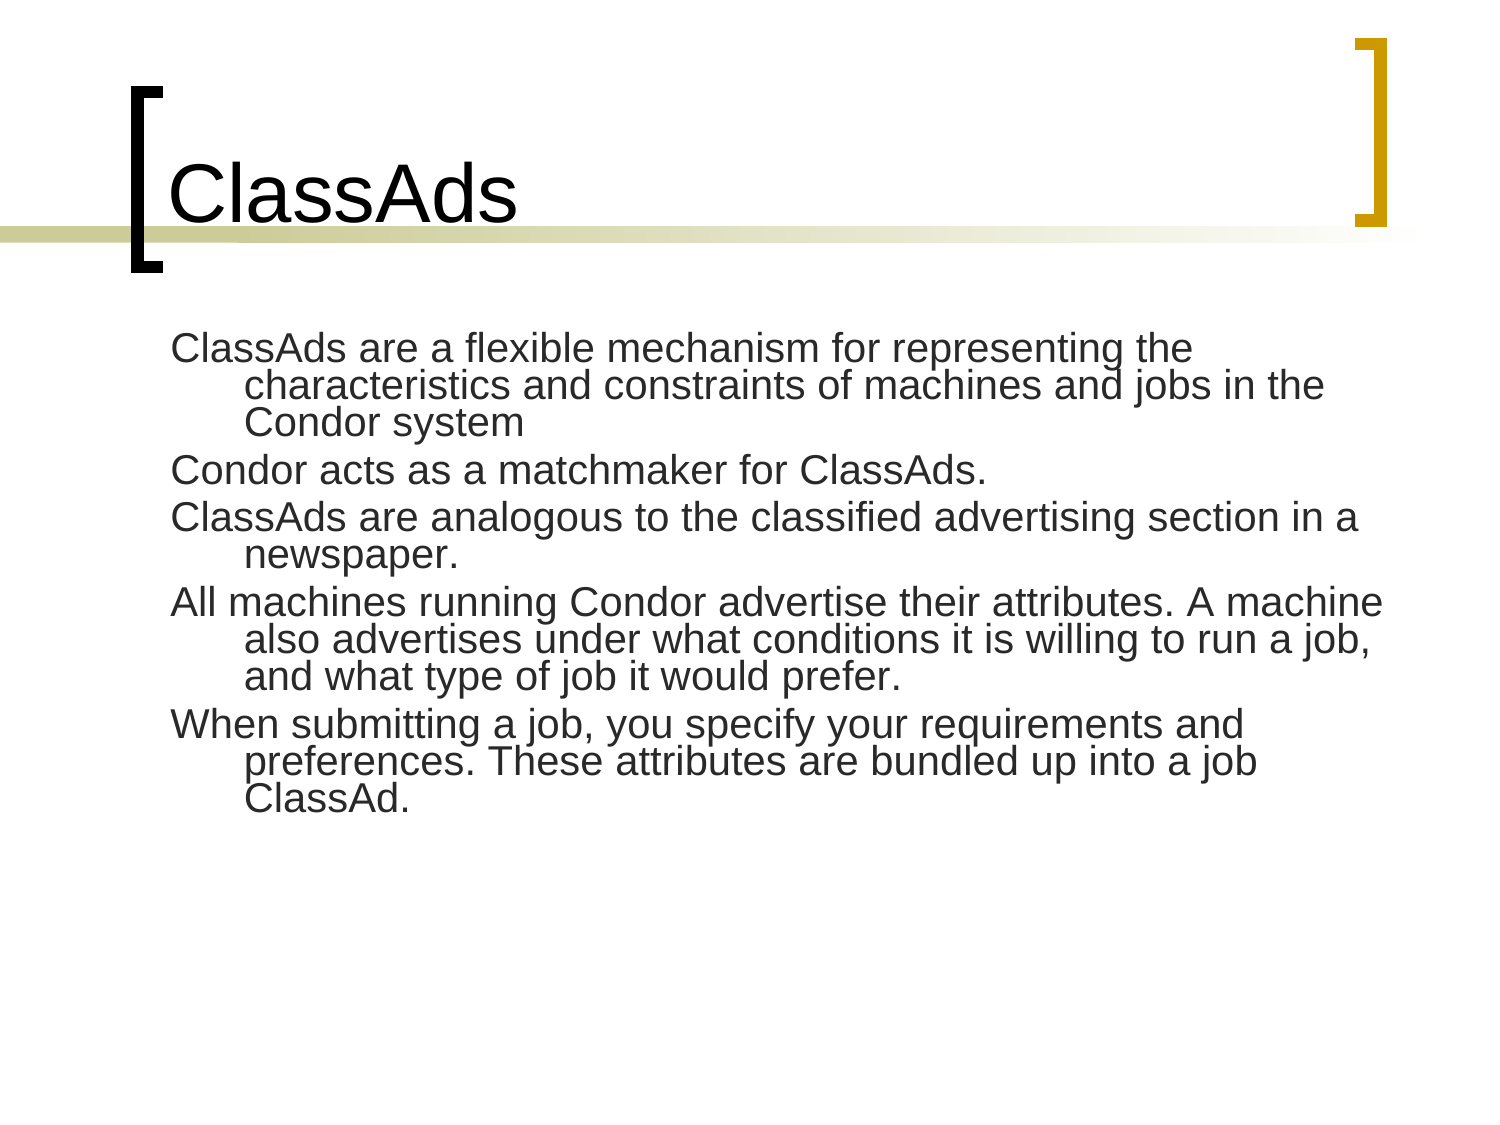

# ClassAds
ClassAds are a flexible mechanism for representing the characteristics and constraints of machines and jobs in the Condor system
Condor acts as a matchmaker for ClassAds.
ClassAds are analogous to the classified advertising section in a newspaper.
All machines running Condor advertise their attributes. A machine also advertises under what conditions it is willing to run a job, and what type of job it would prefer.
When submitting a job, you specify your requirements and preferences. These attributes are bundled up into a job ClassAd.